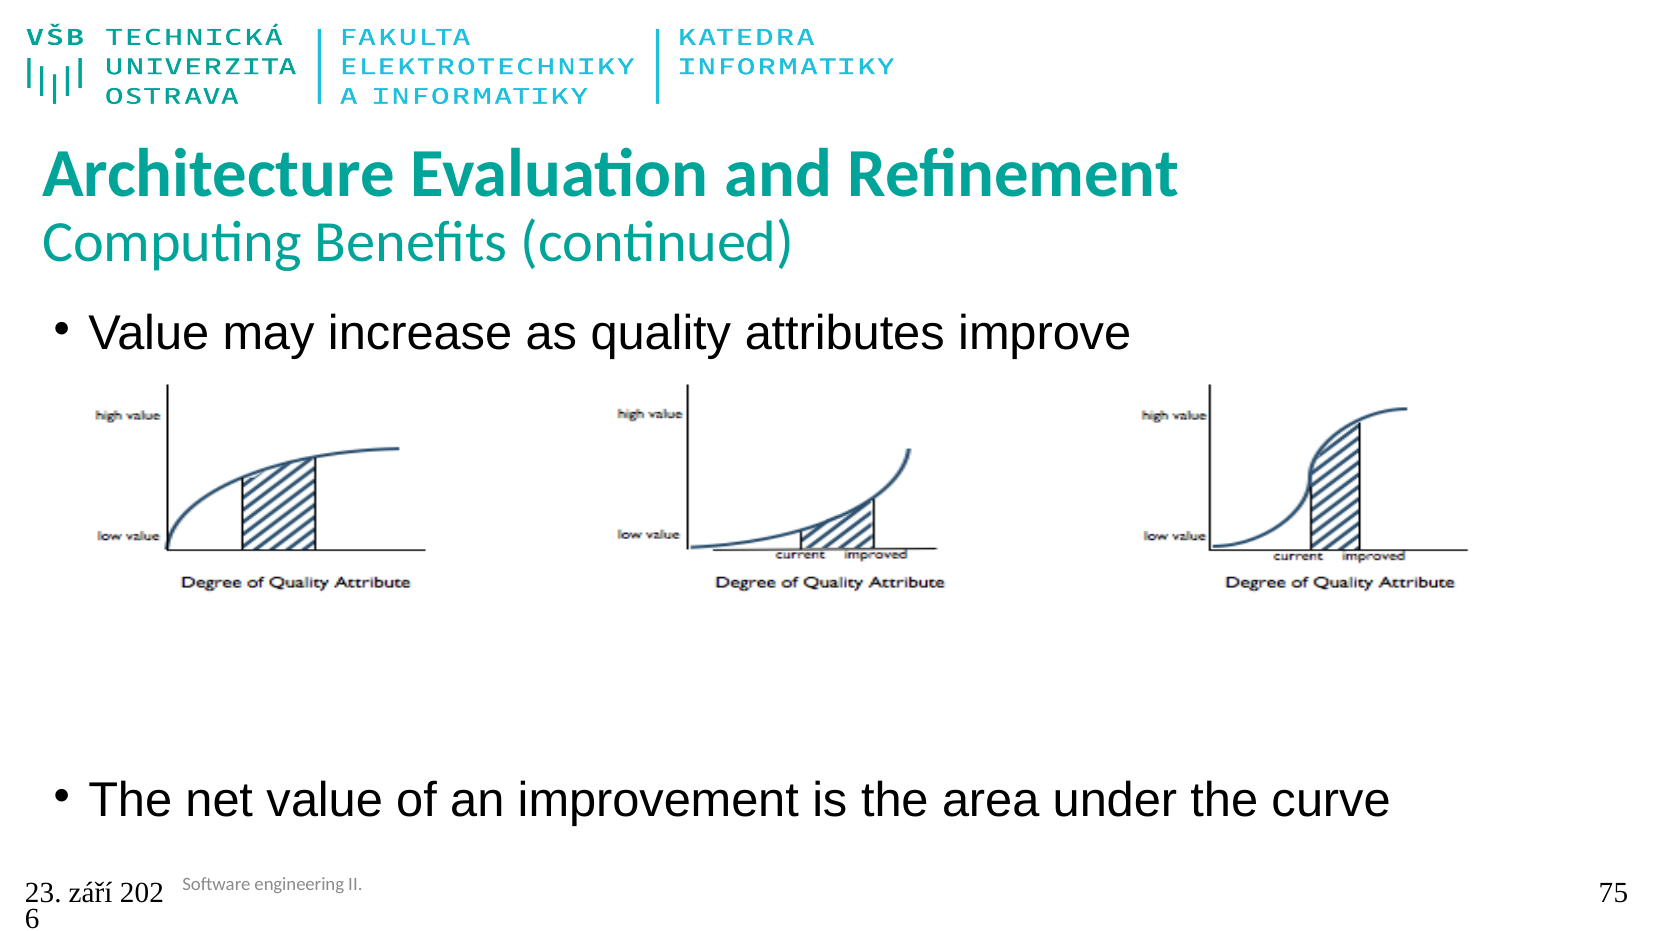

Architecture Evaluation and Refinement
Computing Benefits (continued)
# Value may increase as quality attributes improve
The net value of an improvement is the area under the curve
Software engineering II.
75